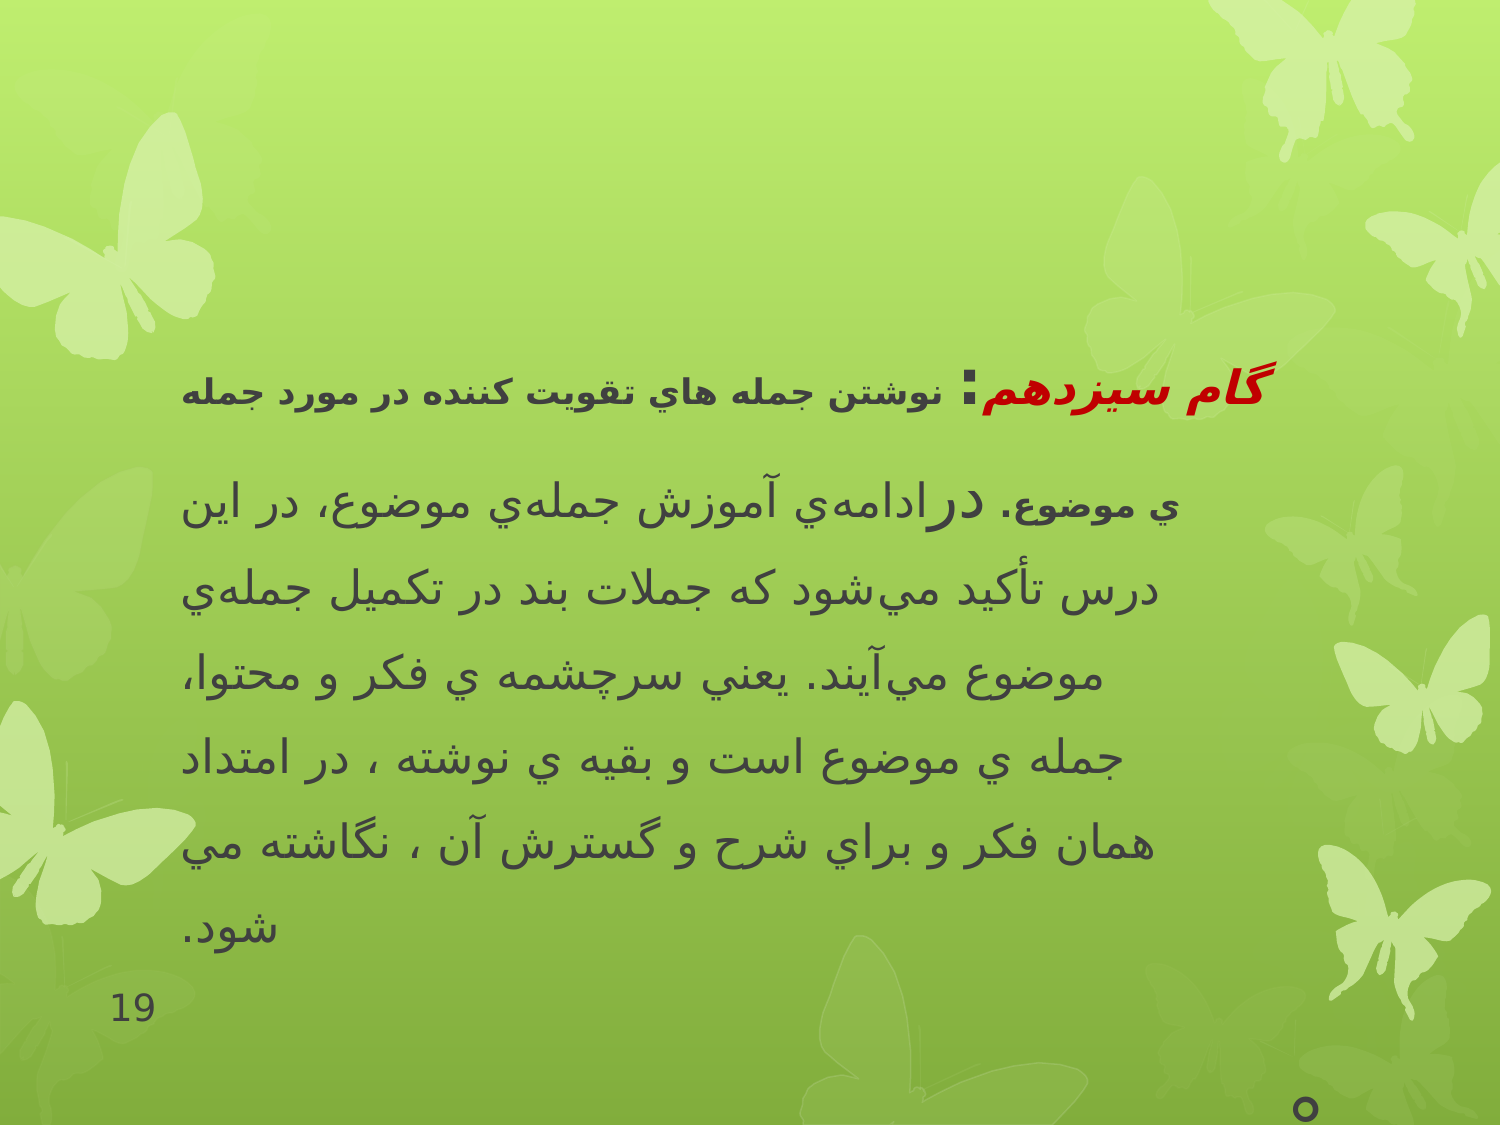

# گام سيزدهم: نوشتن جمله هاي تقويت كننده در مورد جمله ي موضوع. درادامه‌ي آموزش جمله‌ي موضوع، در اين درس تأكيد مي‌شود كه جملات بند در تكميل جمله‌ي موضوع مي‌آيند. يعني سرچشمه ي فكر و محتوا، جمله ي موضوع است و بقيه ي نوشته ، در امتداد همان فكر و براي شرح و گسترش آن ، نگاشته مي شود.